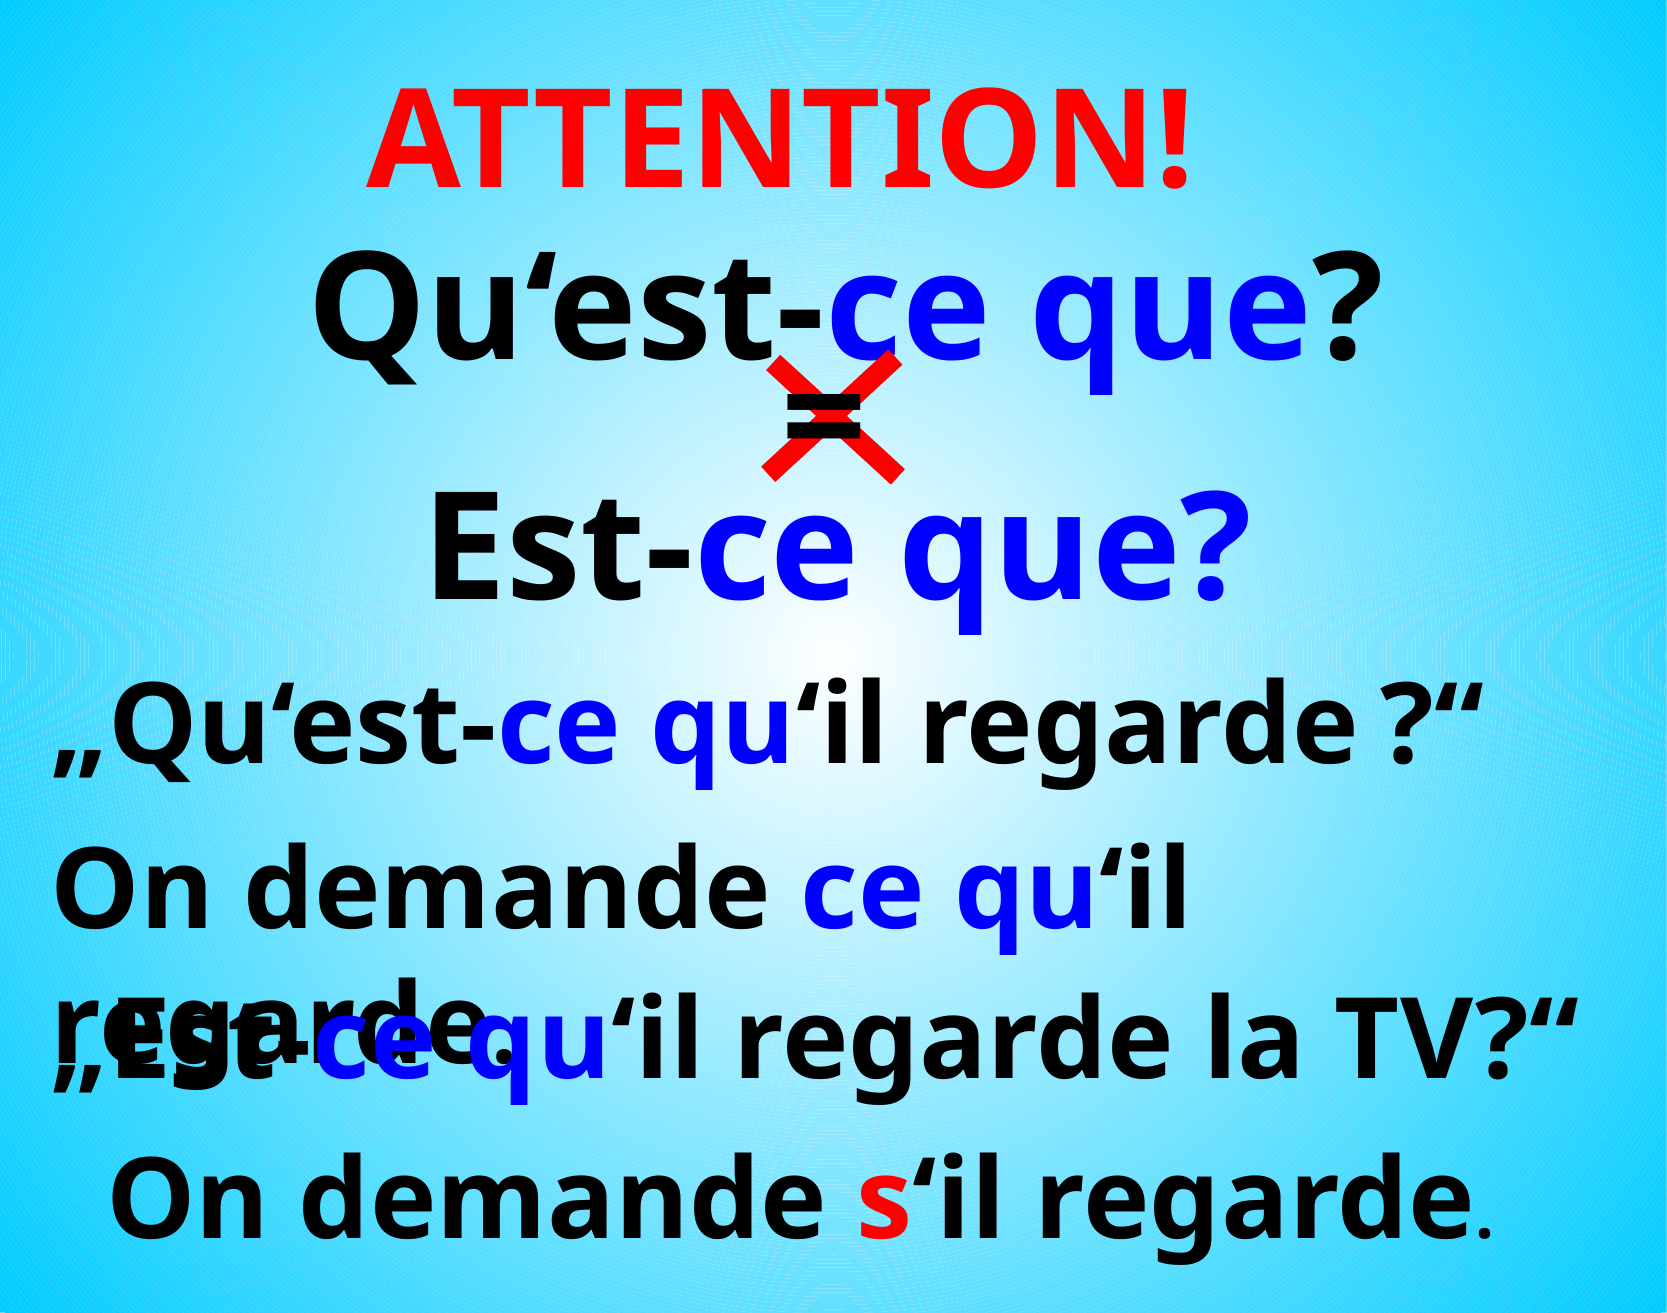

ATTENTION!
Qu‘est-ce que?
=
Est-ce que?
„Qu‘est-ce qu‘il regarde ?“
On demande ce qu‘il regarde.
„Est-ce qu‘il regarde la TV?“
On demande s‘il regarde.